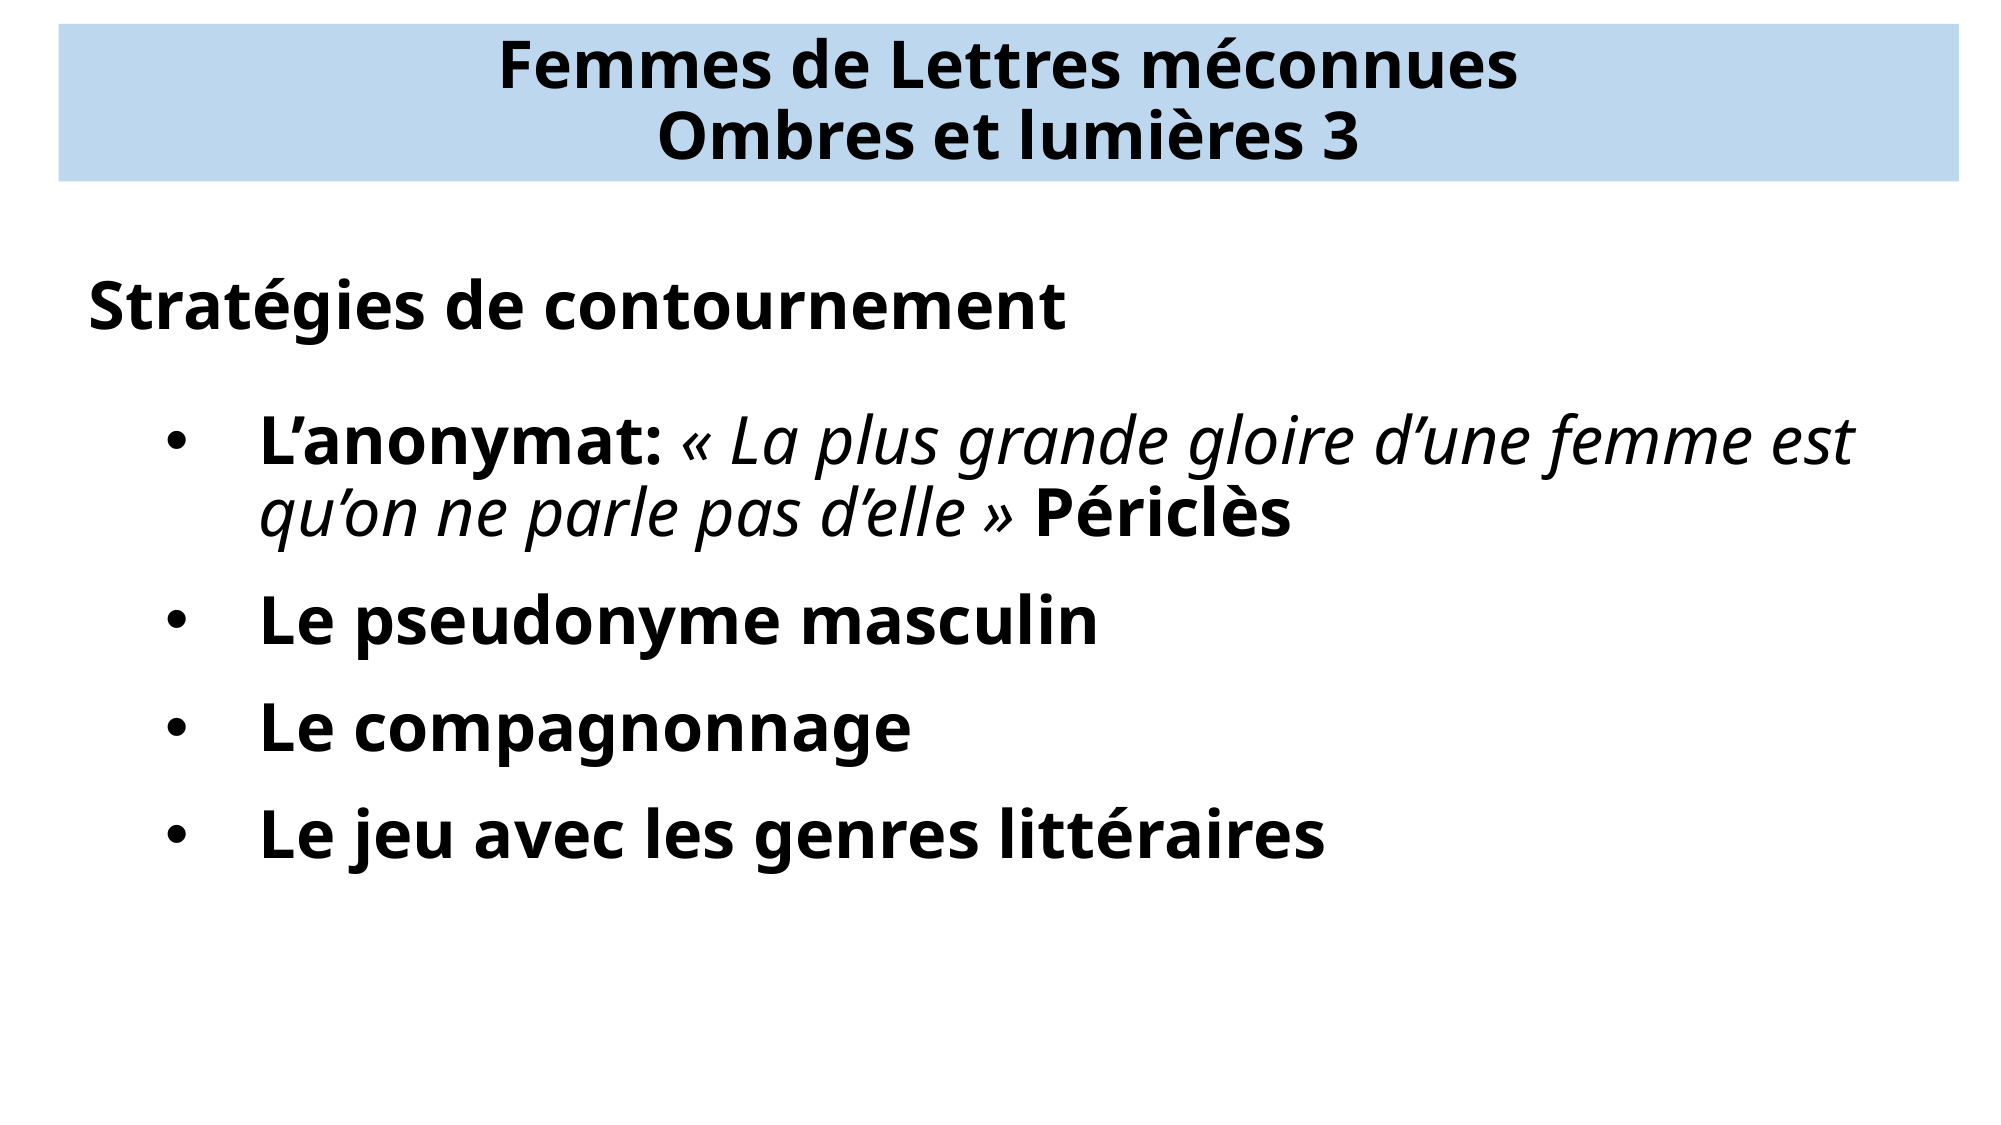

# Femmes de Lettres méconnues Ombres et lumières 3
	Stratégies de contournement
L’anonymat: « La plus grande gloire d’une femme est qu’on ne parle pas d’elle » Périclès
Le pseudonyme masculin
Le compagnonnage
Le jeu avec les genres littéraires